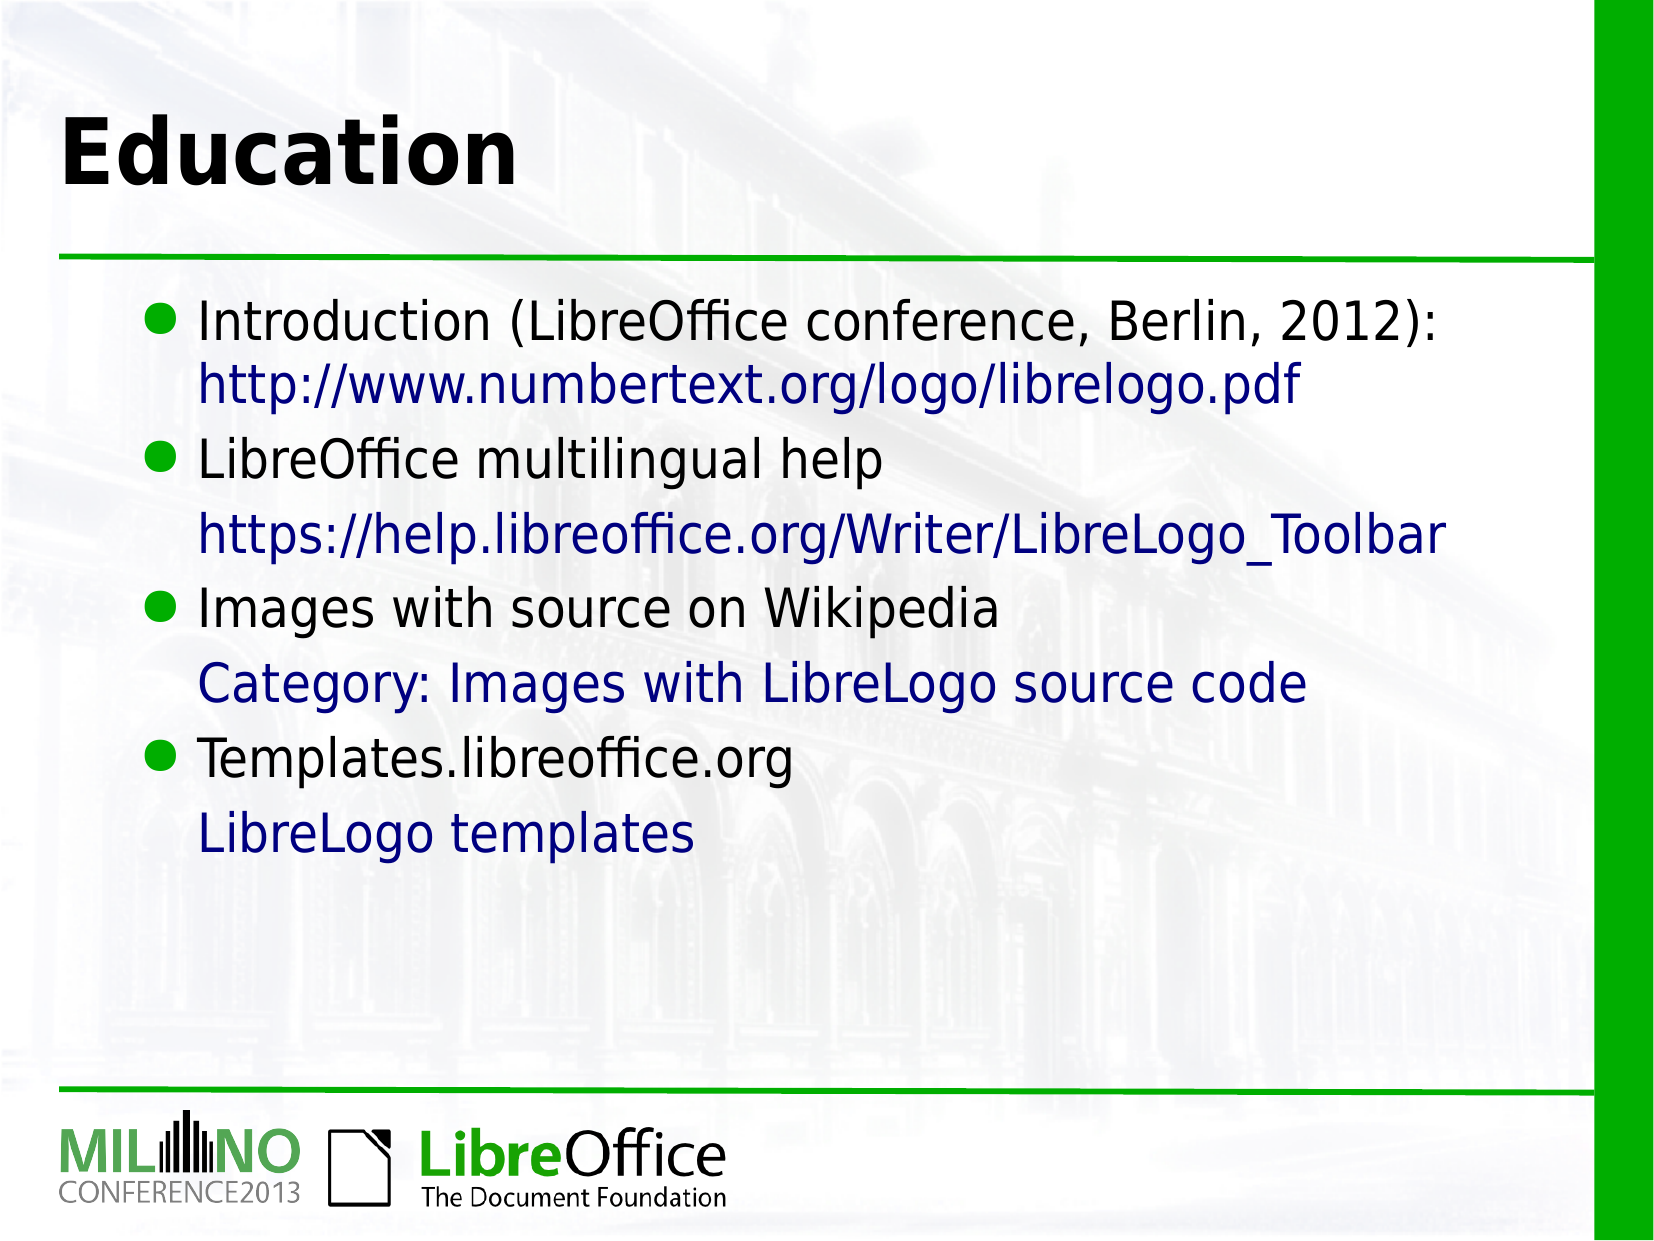

# Education
Introduction (LibreOffice conference, Berlin, 2012): http://www.numbertext.org/logo/librelogo.pdf
LibreOffice multilingual help
https://help.libreoffice.org/Writer/LibreLogo_Toolbar
Images with source on Wikipedia
Category: Images with LibreLogo source code
Templates.libreoffice.org
LibreLogo templates